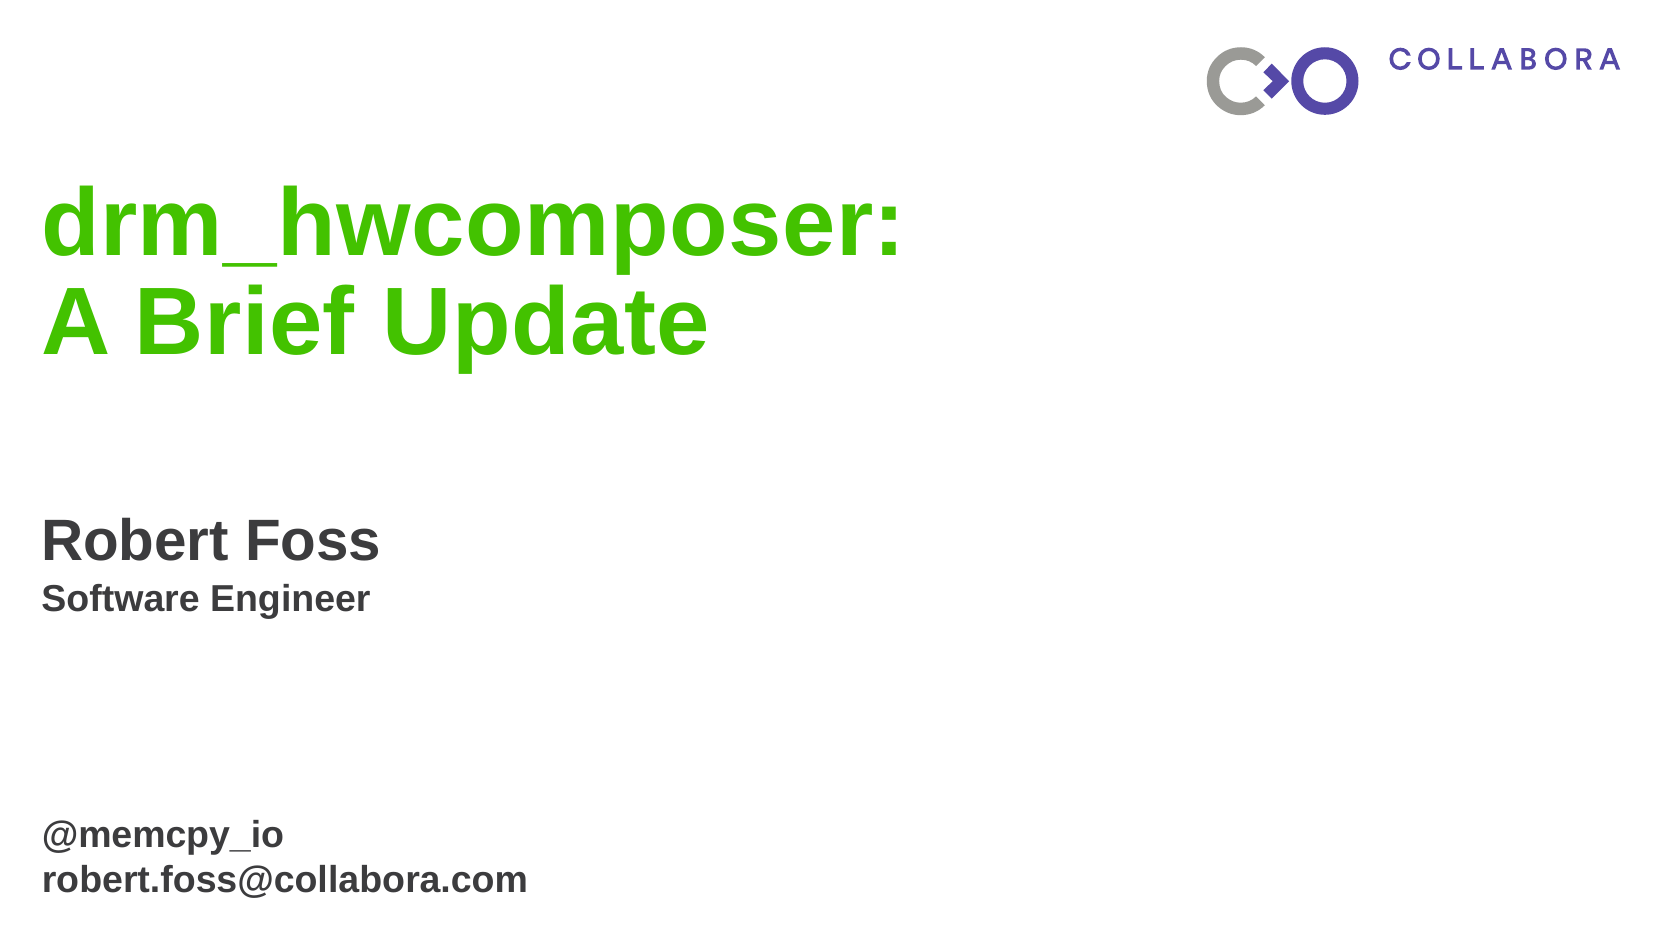

# drm_hwcomposer: A Brief Update
Robert Foss
Software Engineer
@memcpy_io
robert.foss@collabora.com